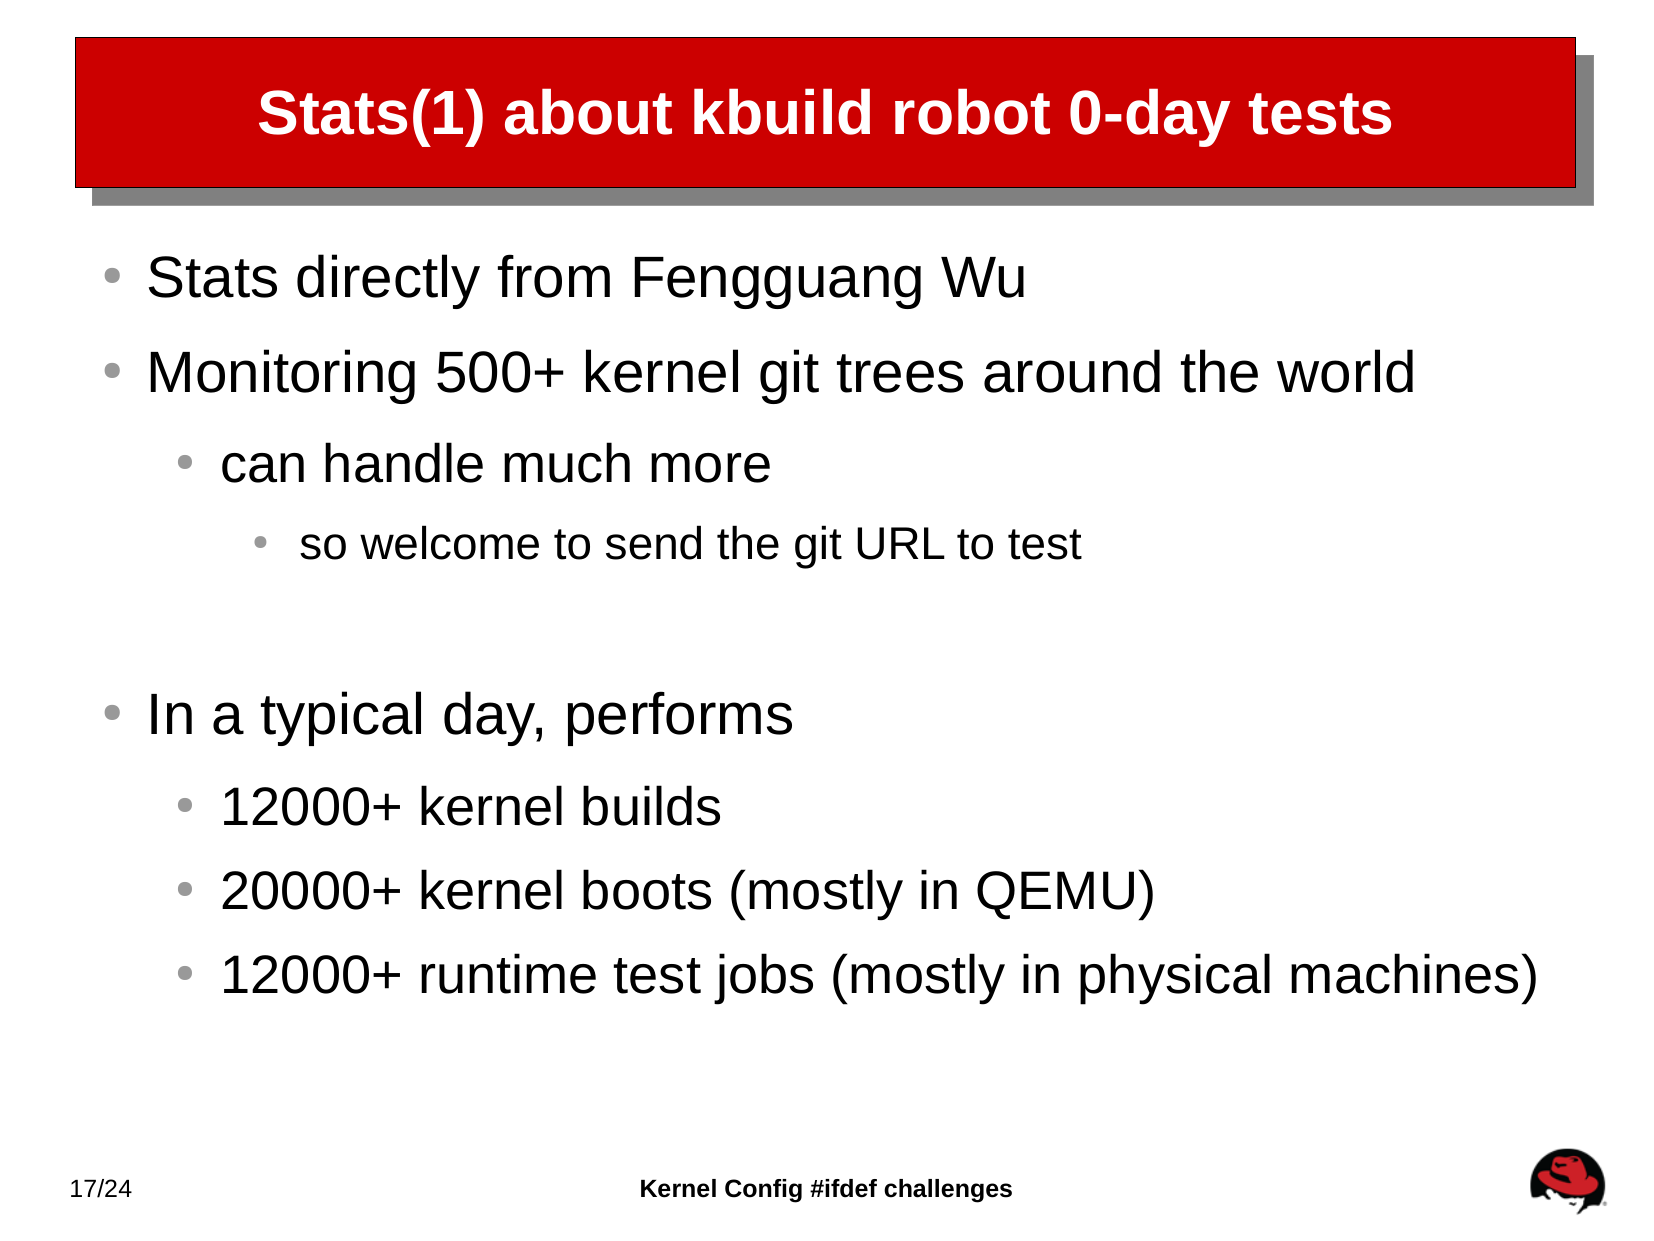

# Stats(1) about kbuild robot 0-day tests
Stats directly from Fengguang Wu
Monitoring 500+ kernel git trees around the world
can handle much more
so welcome to send the git URL to test
In a typical day, performs
12000+ kernel builds
20000+ kernel boots (mostly in QEMU)
12000+ runtime test jobs (mostly in physical machines)